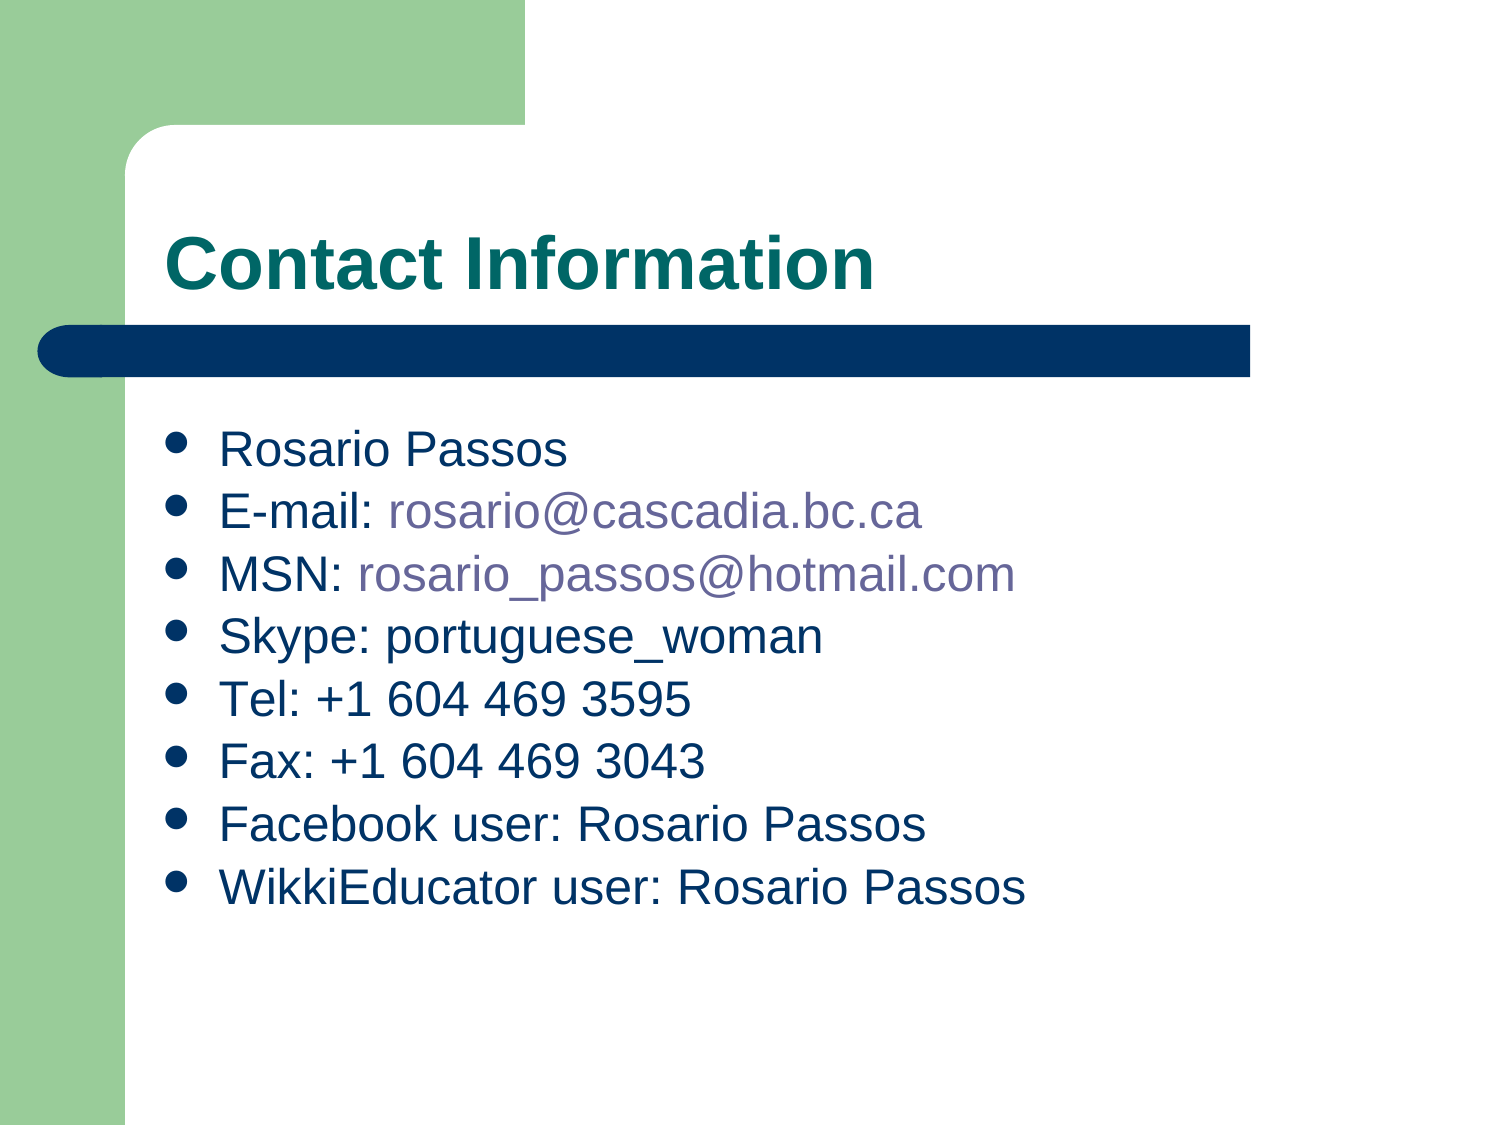

# Contact Information
Rosario Passos
E-mail: rosario@cascadia.bc.ca
MSN: rosario_passos@hotmail.com
Skype: portuguese_woman
Tel: +1 604 469 3595
Fax: +1 604 469 3043
Facebook user: Rosario Passos
WikkiEducator user: Rosario Passos